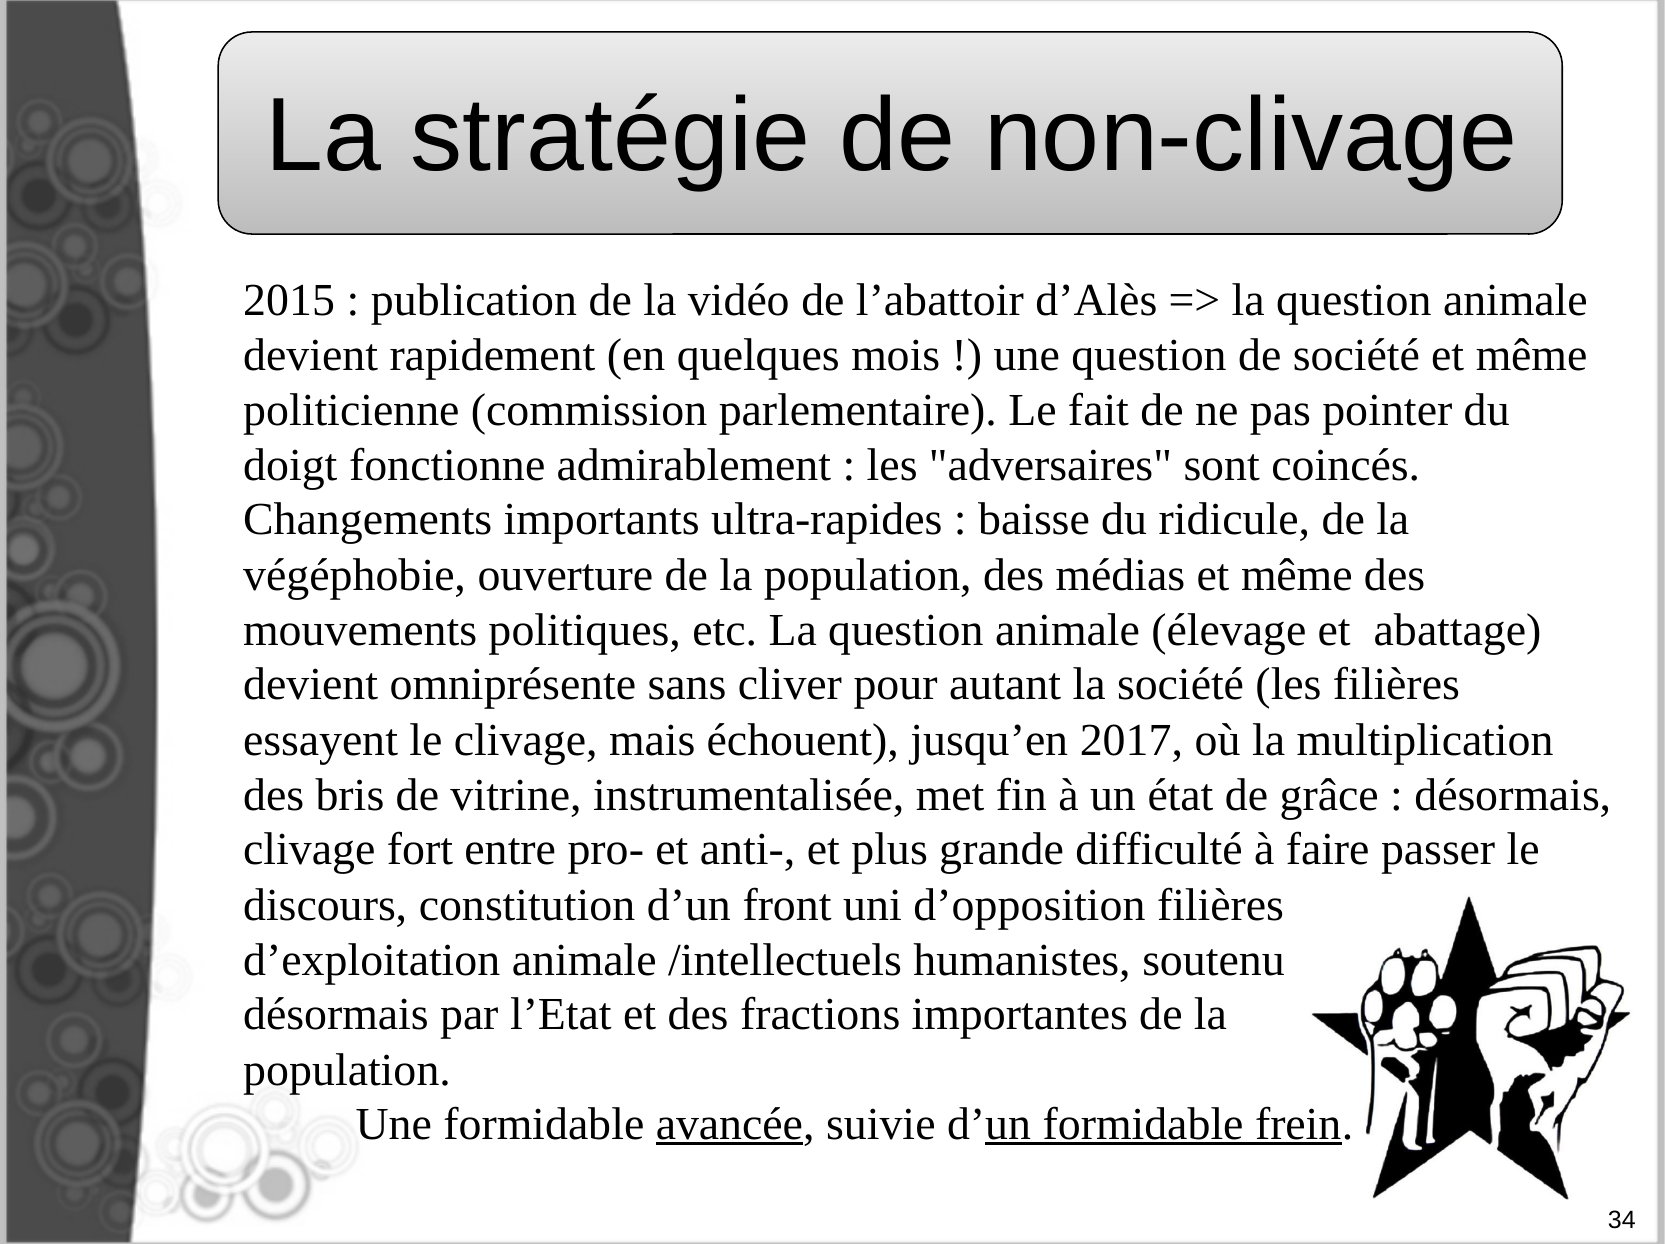

La stratégie de non-clivage
2015 : publication de la vidéo de l’abattoir d’Alès => la question animale devient rapidement (en quelques mois !) une question de société et même politicienne (commission parlementaire). Le fait de ne pas pointer du doigt fonctionne admirablement : les "adversaires" sont coincés. Changements importants ultra-rapides : baisse du ridicule, de la végéphobie, ouverture de la population, des médias et même des mouvements politiques, etc. La question animale (élevage et abattage) devient omniprésente sans cliver pour autant la société (les filières essayent le clivage, mais échouent), jusqu’en 2017, où la multiplication des bris de vitrine, instrumentalisée, met fin à un état de grâce : désormais, clivage fort entre pro- et anti-, et plus grande difficulté à faire passer le discours, constitution d’un front uni d’opposition filières
d’exploitation animale /intellectuels humanistes, soutenu
désormais par l’Etat et des fractions importantes de la
population.
Une formidable avancée, suivie d’un formidable frein.
34